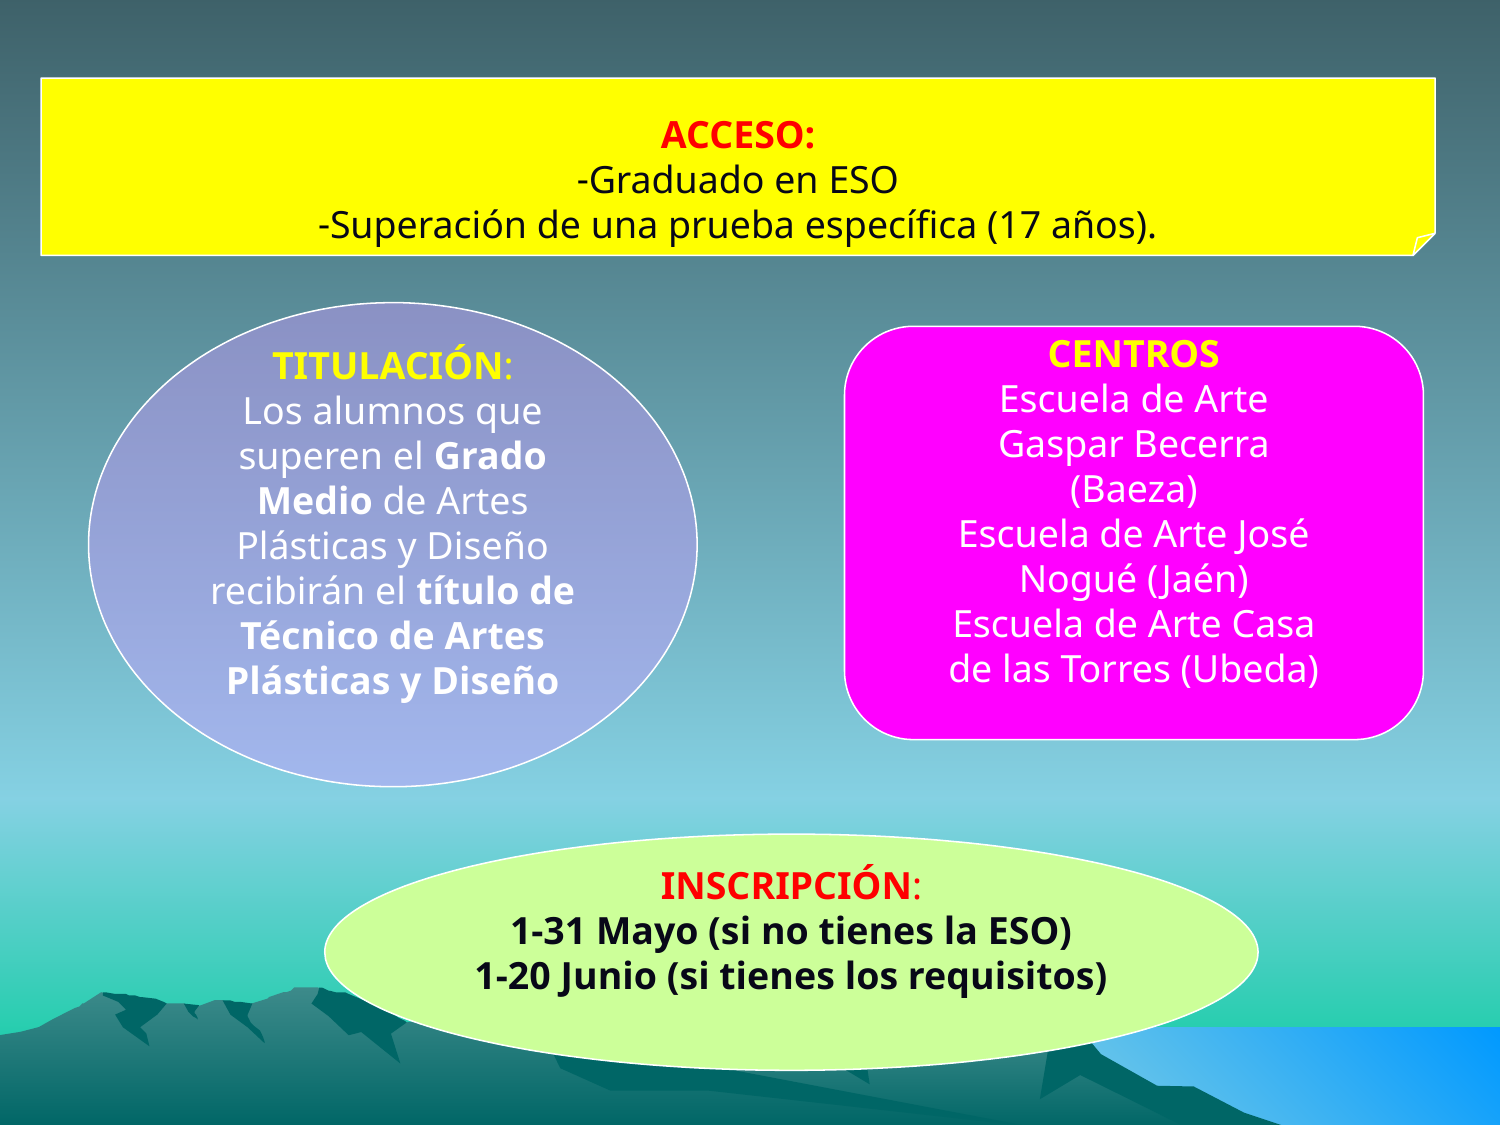

ACCESO:
Graduado en ESO
Superación de una prueba específica (17 años).
TITULACIÓN:
Los alumnos que
superen el Grado
Medio de Artes
Plásticas y Diseño
recibirán el título de
Técnico de Artes
Plásticas y Diseño
CENTROS
Escuela de Arte
Gaspar Becerra
(Baeza)
Escuela de Arte José
Nogué (Jaén)
Escuela de Arte Casa
de las Torres (Ubeda)
INSCRIPCIÓN:
1-31 Mayo (si no tienes la ESO)
1-20 Junio (si tienes los requisitos)